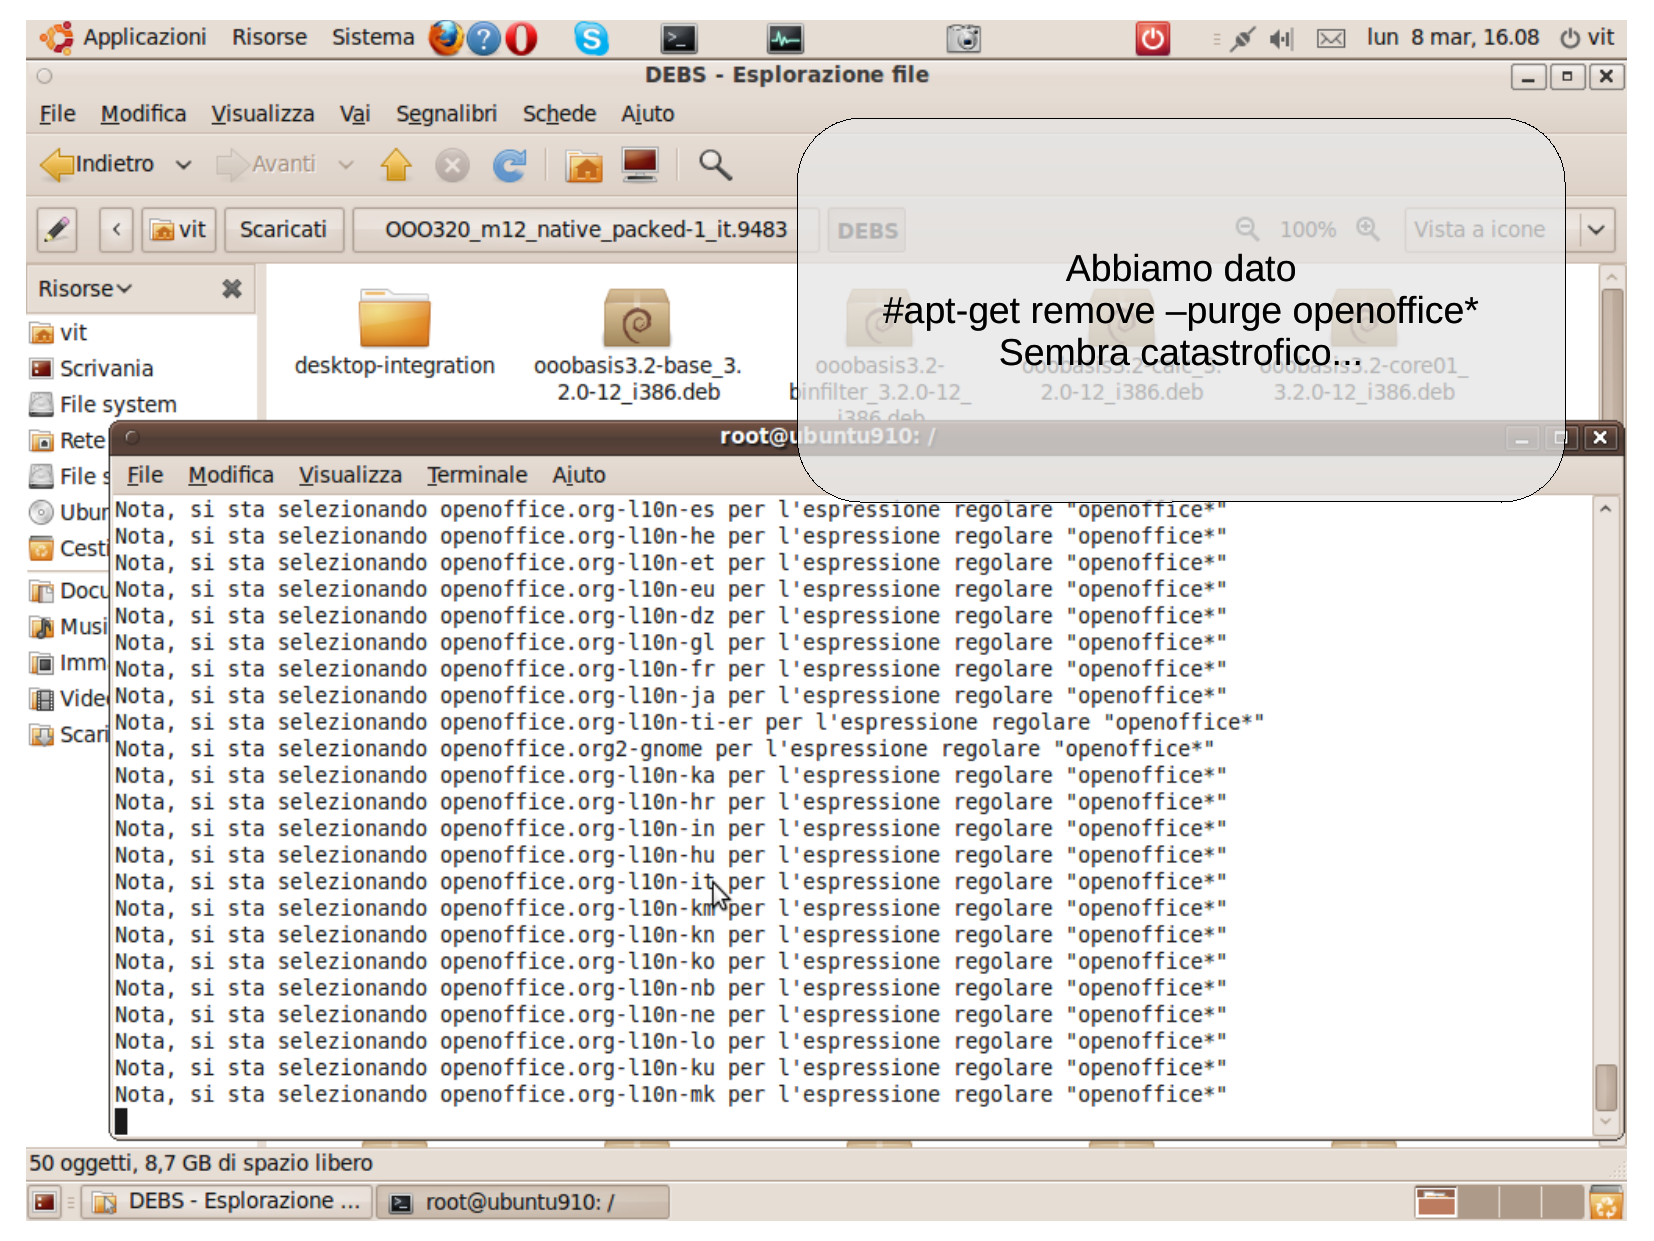

Abbiamo dato
#apt-get remove –purge openoffice*
Sembra catastrofico...
Abbiamo dato
#apt-get remove –purge openoffice*
Sembra catastrofico...